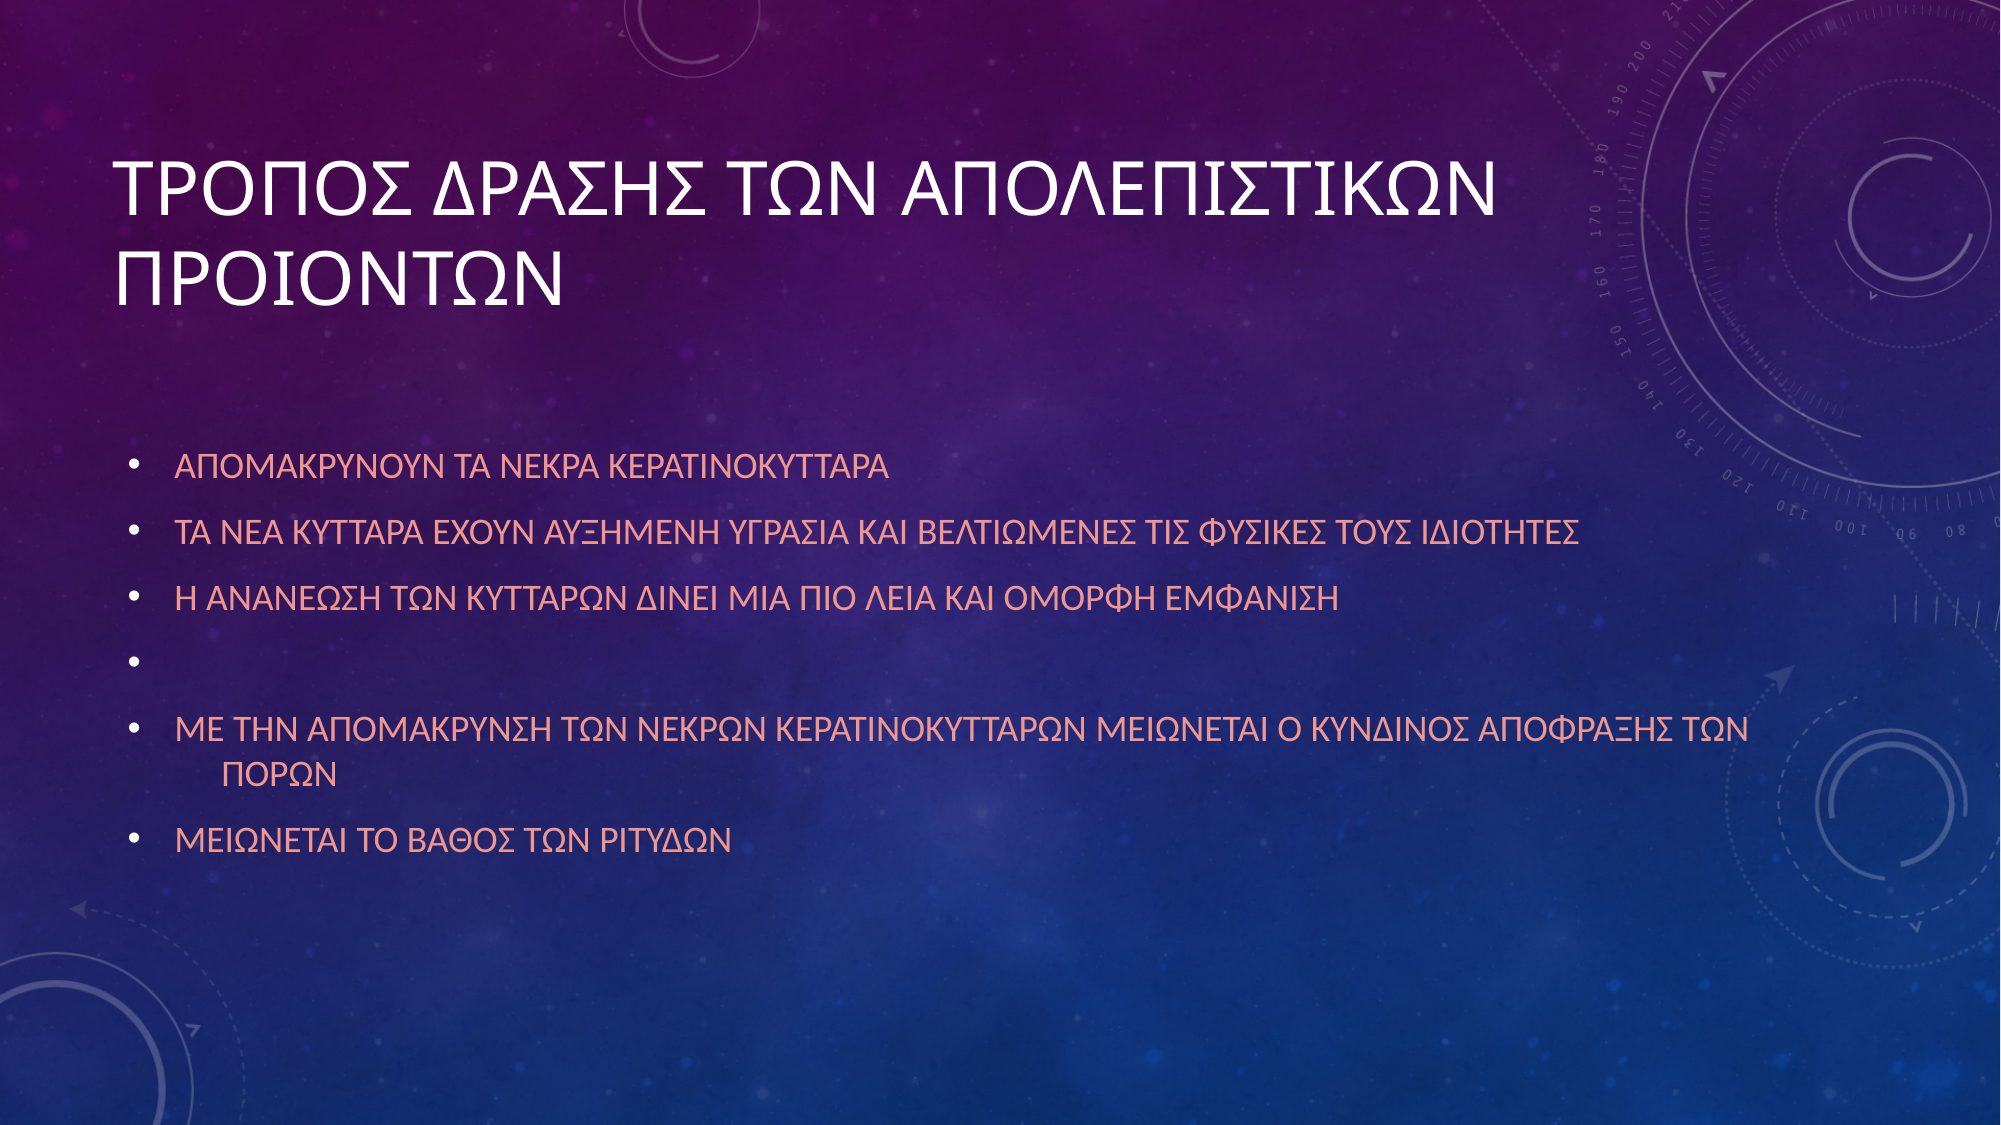

# ΤΡΟΠΟΣ ΔΡΑΣΗΣ ΤΩΝ ΑΠΟΛΕΠΙΣΤΙΚΩΝ ΠΡΟΙΟΝΤΩΝ
ΑΠΟΜΑΚΡΥΝΟΥΝ ΤΑ ΝΕΚΡΑ ΚΕΡΑΤΙΝΟΚΥΤΤΑΡΑ
ΤΑ ΝΕΑ ΚΥΤΤΑΡΑ ΕΧΟΥΝ ΑΥΞΗΜΕΝΗ ΥΓΡΑΣΙΑ ΚΑΙ ΒΕΛΤΙΩΜΕΝΕΣ ΤΙΣ ΦΥΣΙΚΕΣ ΤΟΥΣ ΙΔΙΟΤΗΤΕΣ
Η ΑΝΑΝΕΩΣΗ ΤΩΝ ΚΥΤΤΑΡΩΝ ΔΙΝΕΙ ΜΙΑ ΠΙΟ ΛΕΙΑ ΚΑΙ ΟΜΟΡΦΗ ΕΜΦΑΝΙΣΗ
ΜΕ ΤΗΝ ΑΠΟΜΑΚΡΥΝΣΗ ΤΩΝ ΝΕΚΡΩΝ ΚΕΡΑΤΙΝΟΚΥΤΤΑΡΩΝ ΜΕΙΩΝΕΤΑΙ Ο ΚΥΝΔΙΝΟΣ ΑΠΟΦΡΑΞΗΣ ΤΩΝ ΠΟΡΩΝ
ΜΕΙΩΝΕΤΑΙ ΤΟ ΒΑΘΟΣ ΤΩΝ ΡΙΤΥΔΩΝ